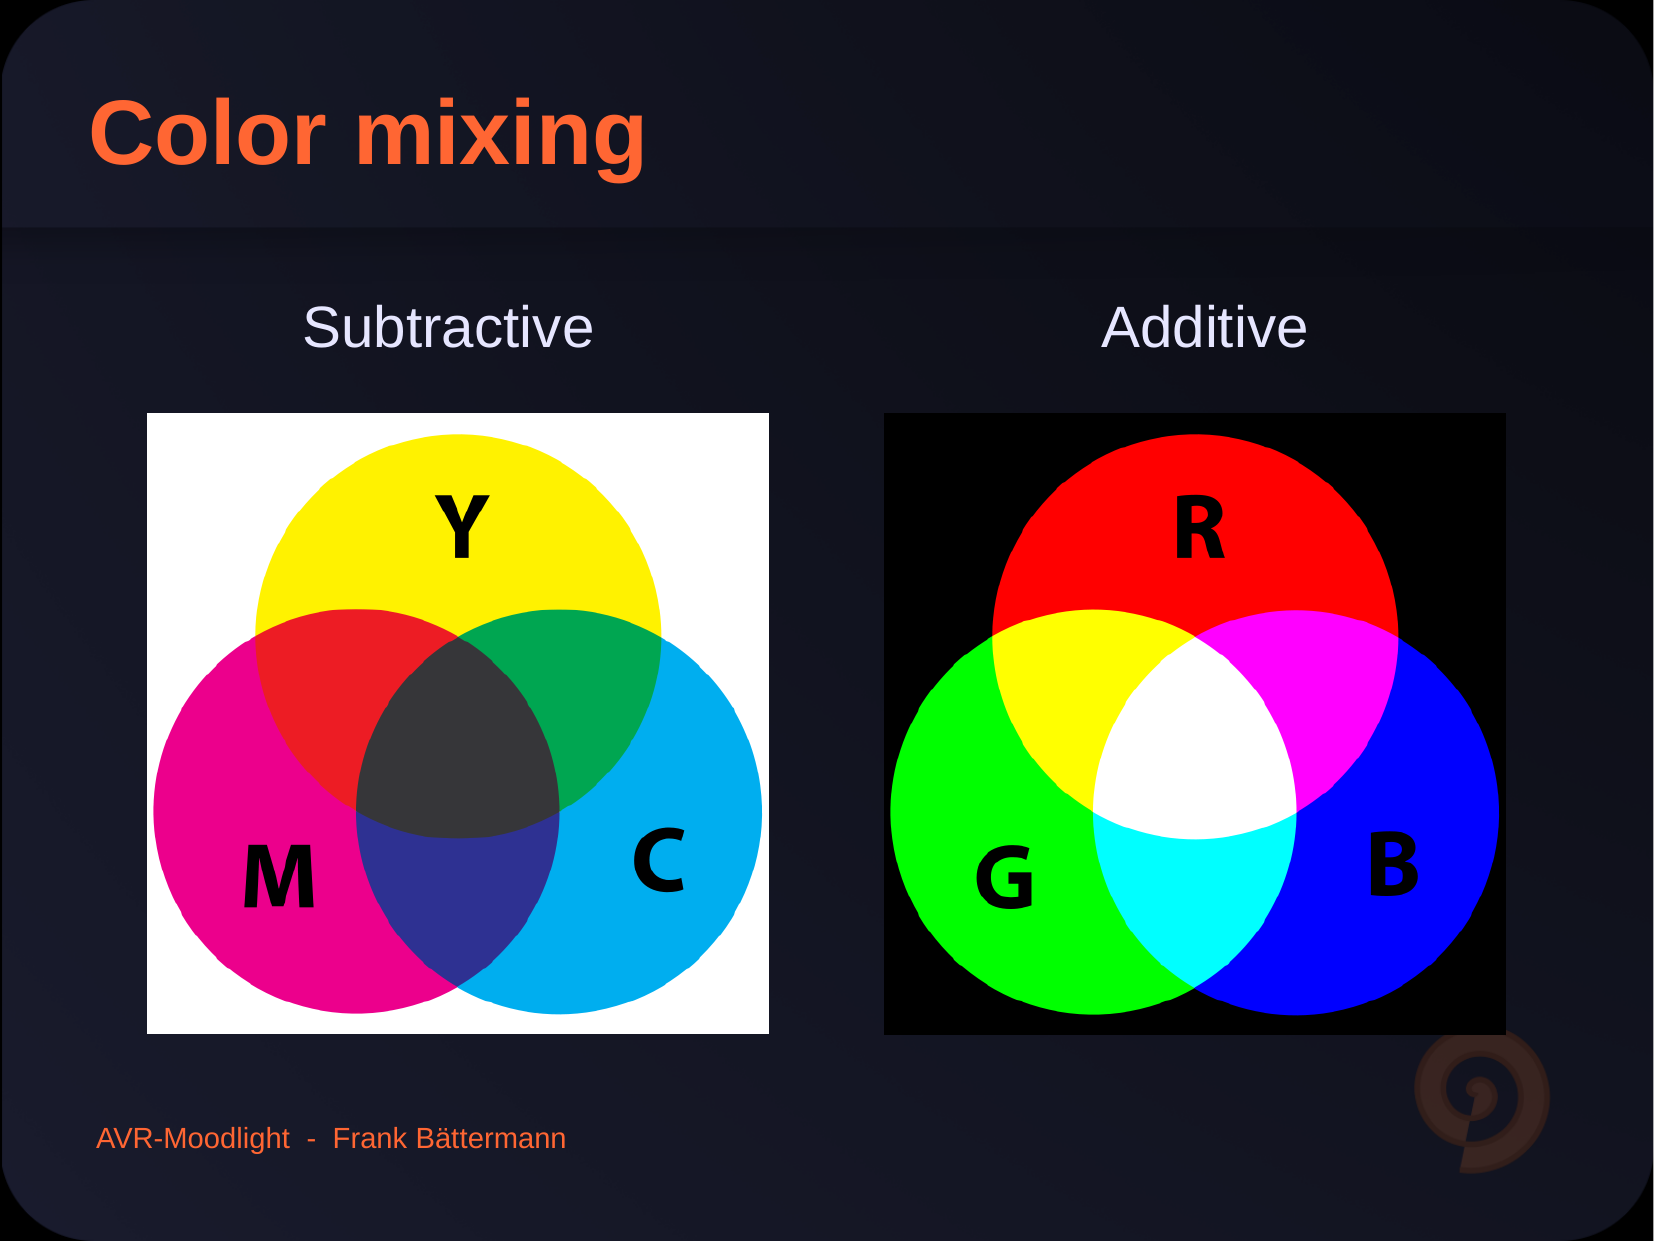

# Color mixing
Subtractive
Additive
AVR-Moodlight - Frank Bättermann